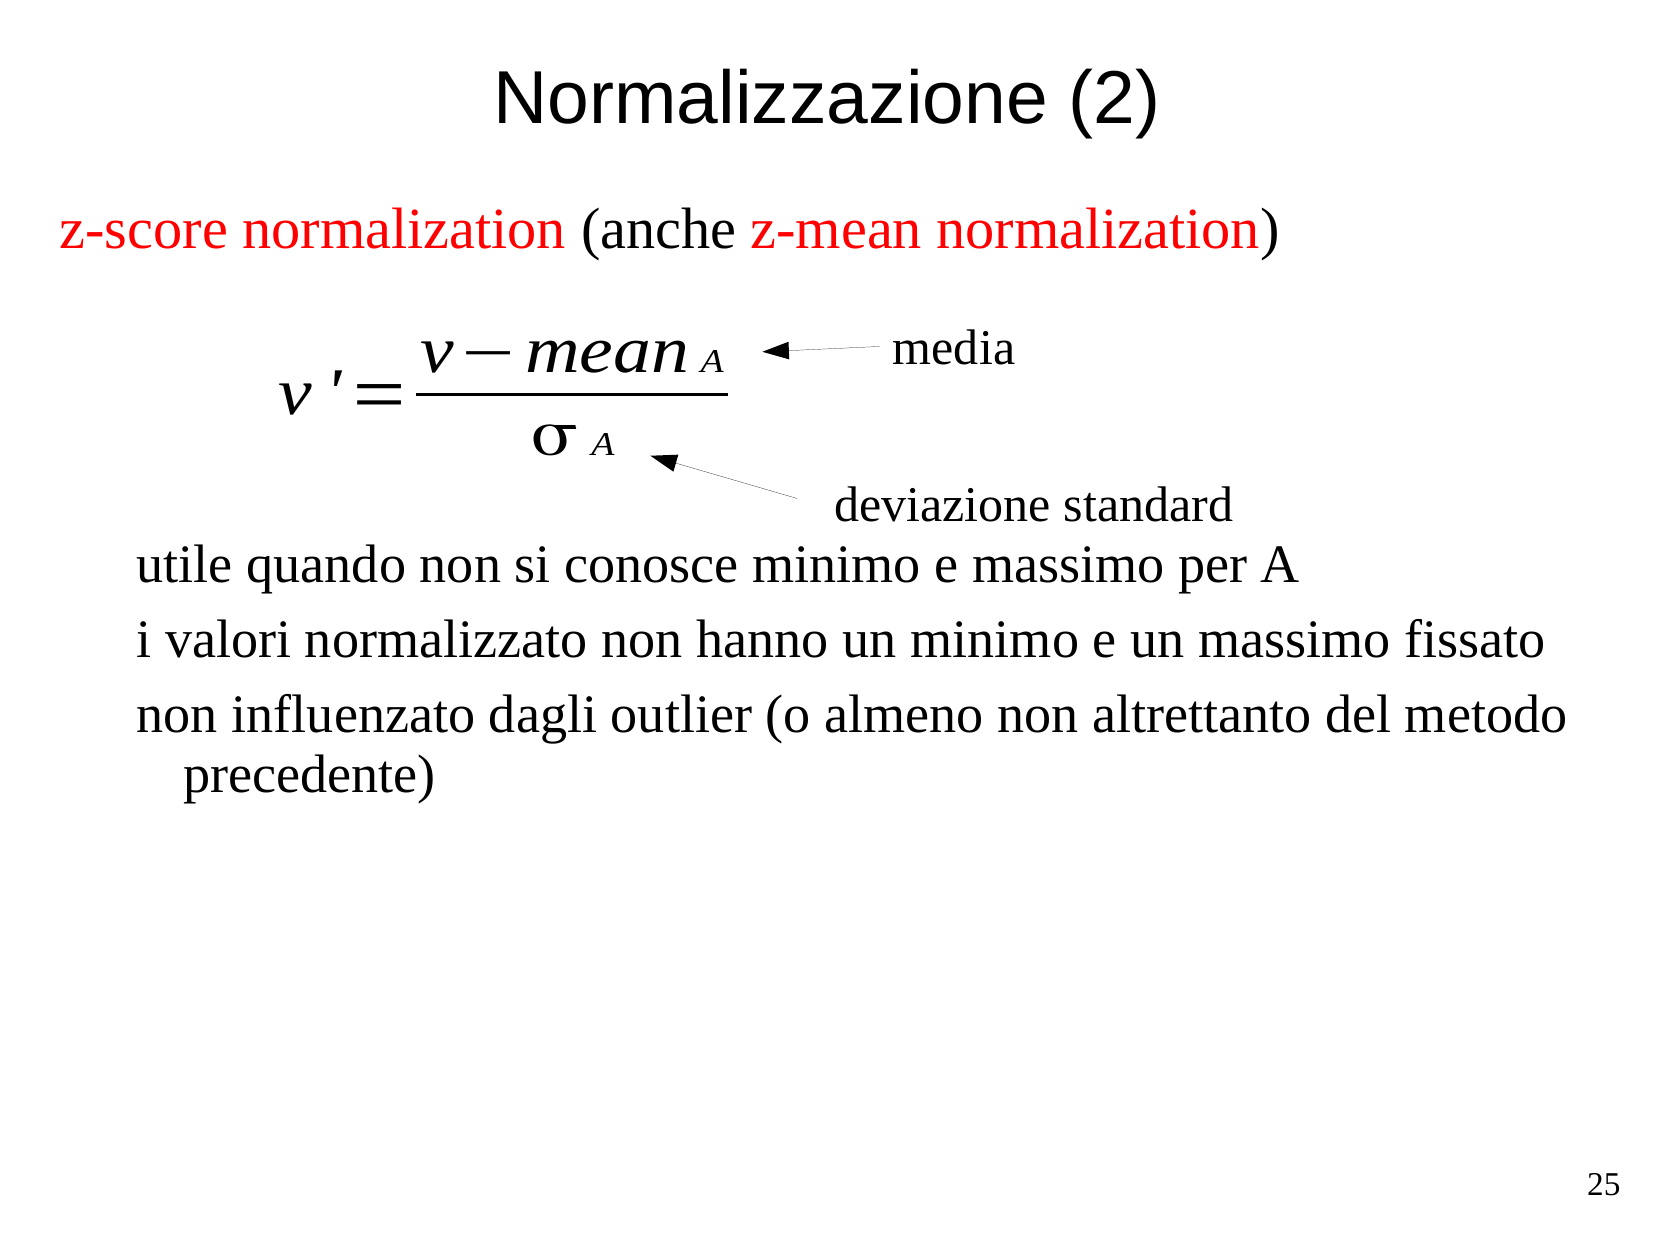

# Normalizzazione (2)
z-score normalization (anche z-mean normalization)
utile quando non si conosce minimo e massimo per A
i valori normalizzato non hanno un minimo e un massimo fissato
non influenzato dagli outlier (o almeno non altrettanto del metodo precedente)
media
deviazione standard